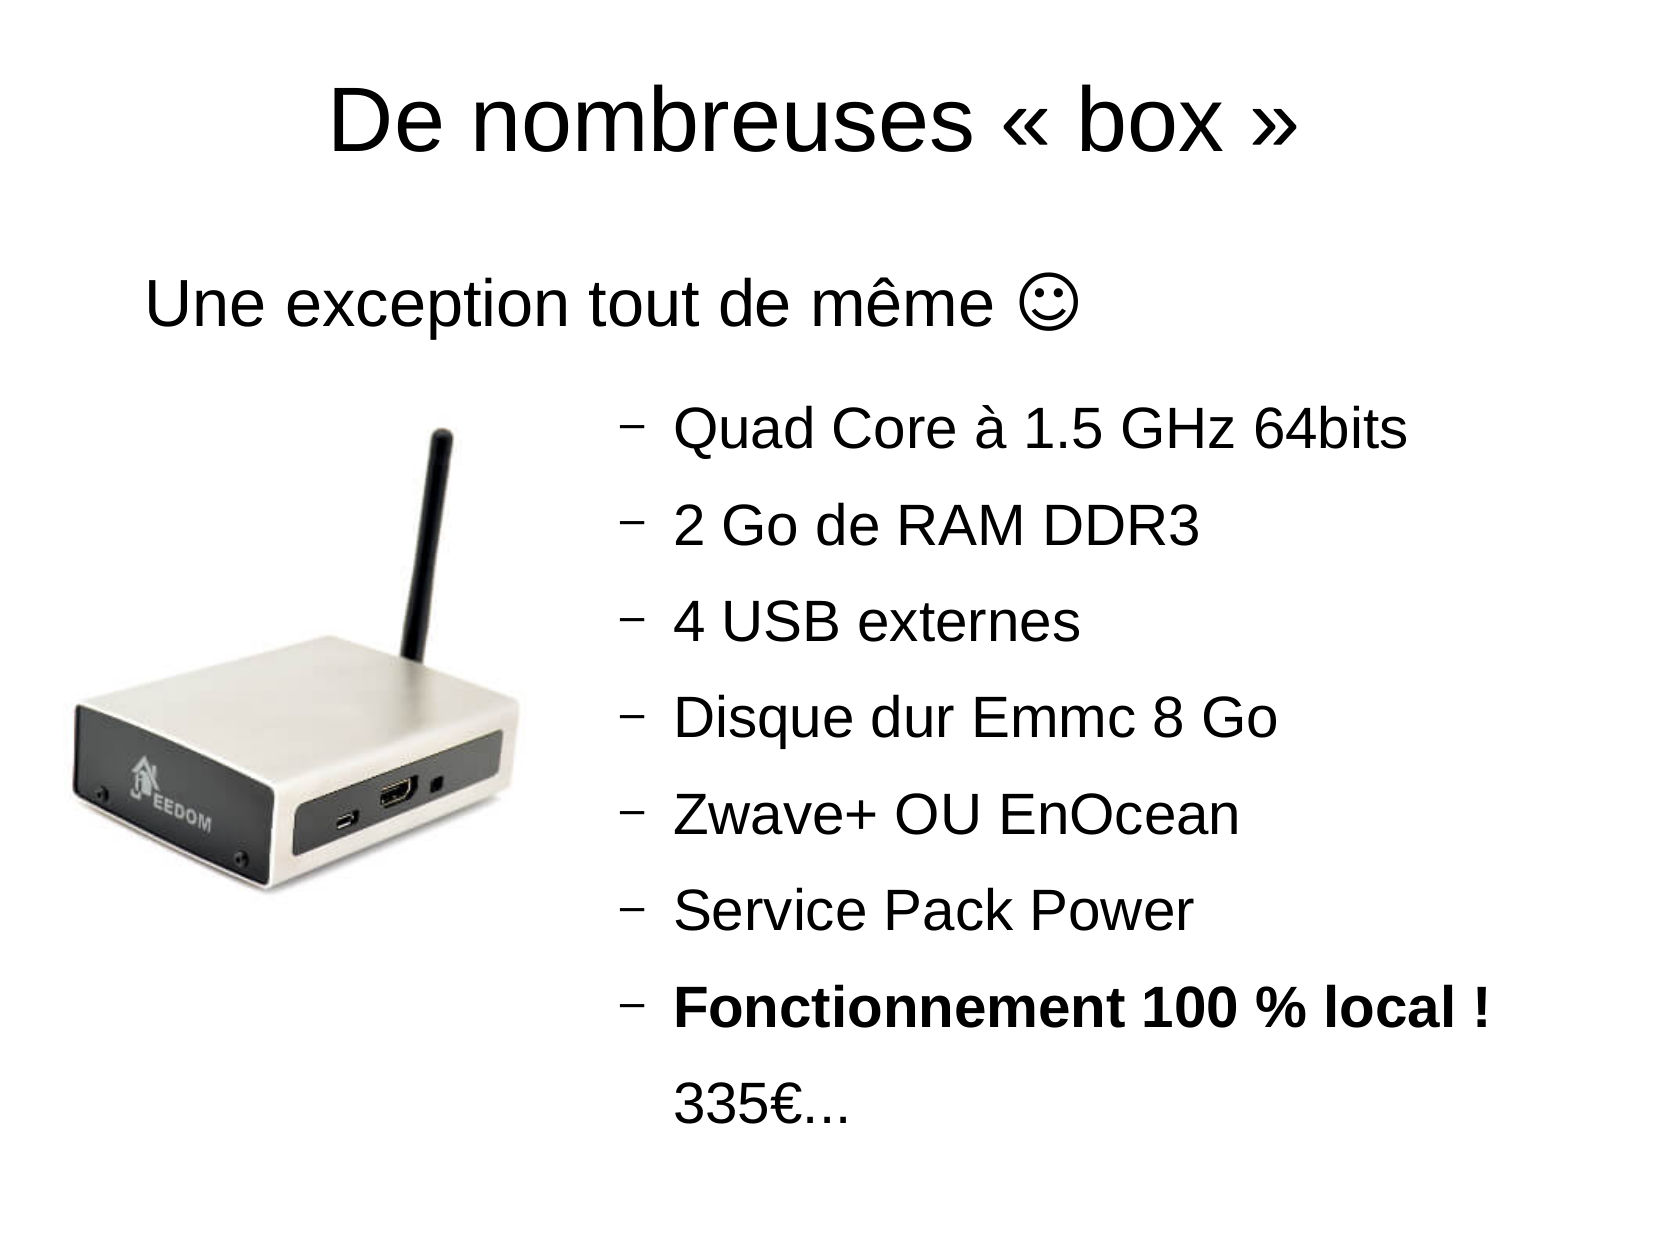

# De nombreuses « box »
Une exception tout de même ☺
Quad Core à 1.5 GHz 64bits
2 Go de RAM DDR3
4 USB externes
Disque dur Emmc 8 Go
Zwave+ OU EnOcean
Service Pack Power
Fonctionnement 100 % local !
335€...